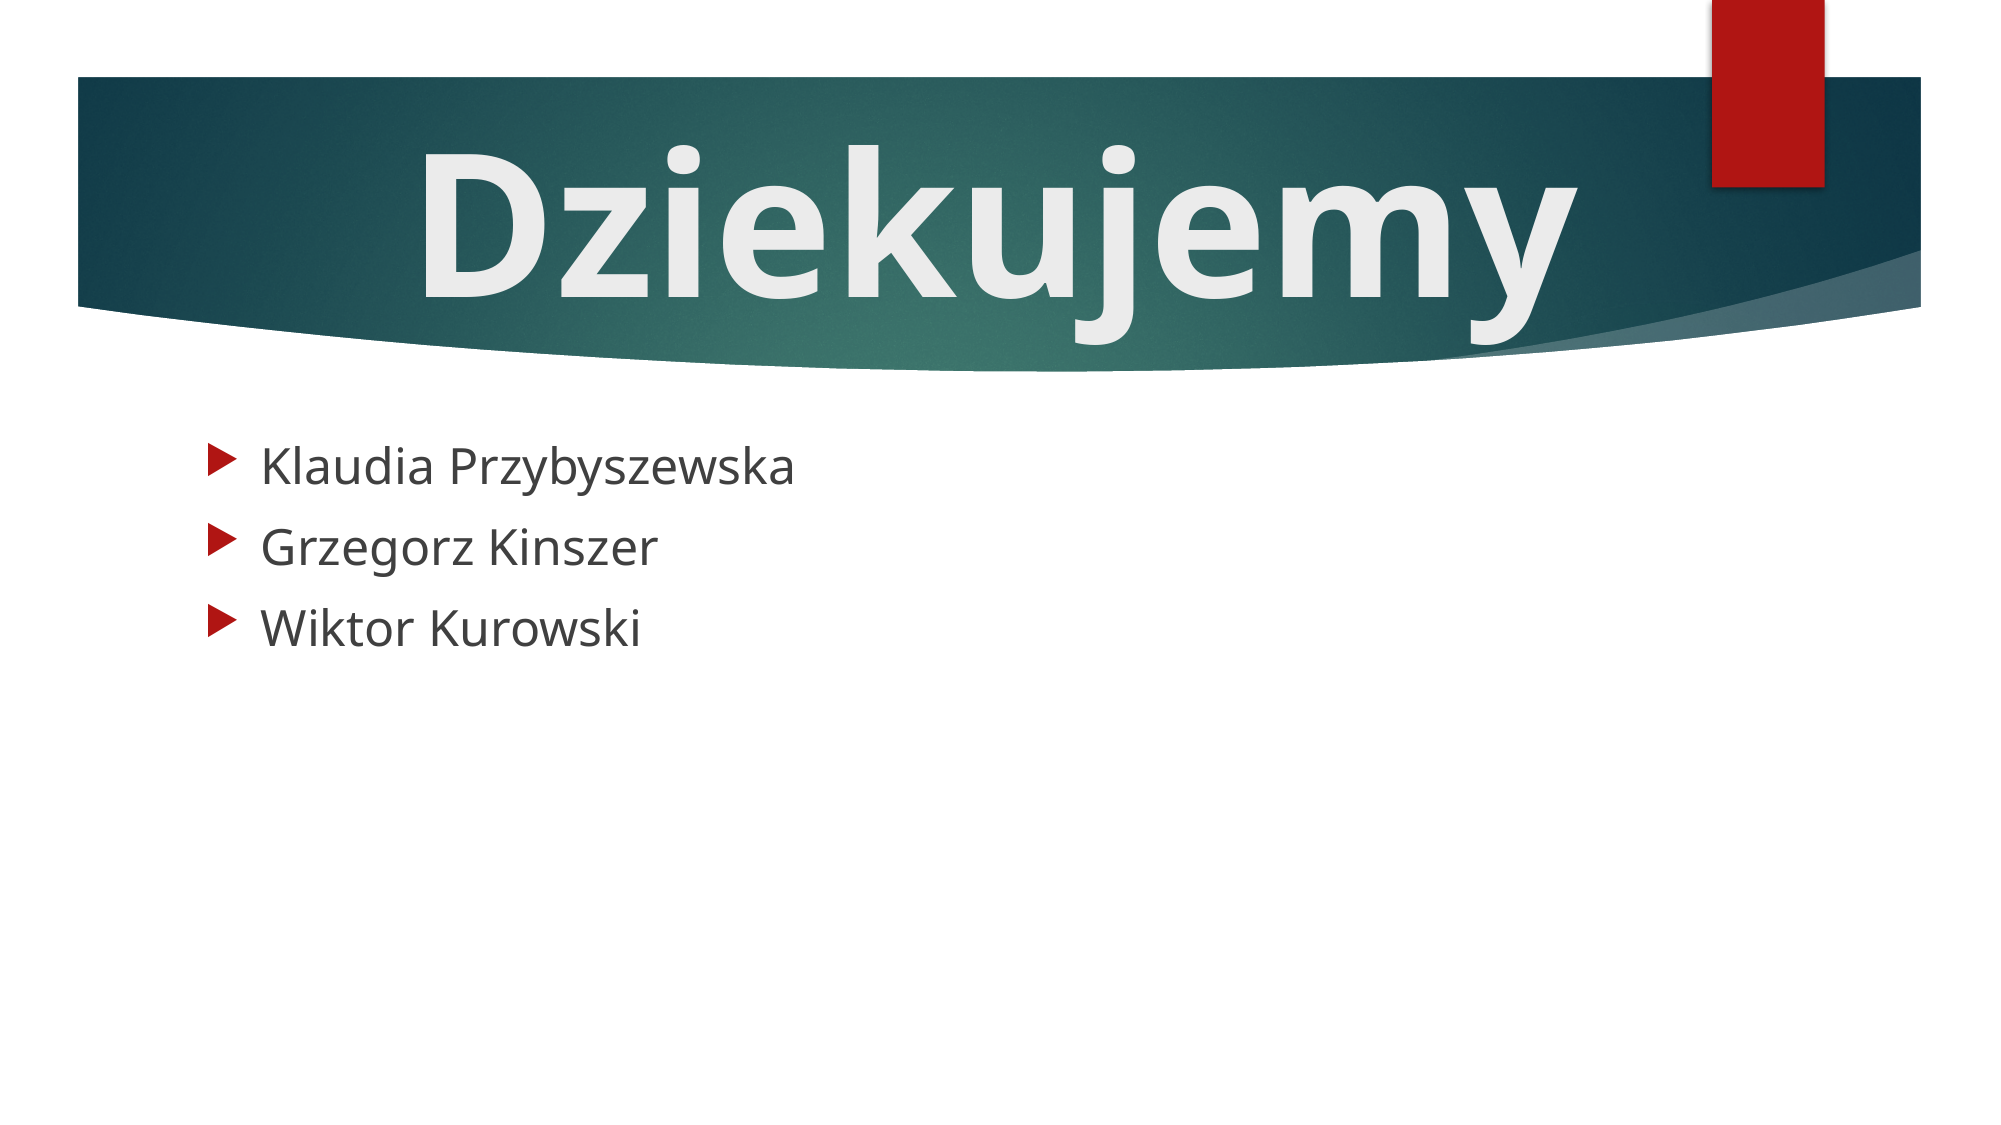

# Dziekujemy
Klaudia Przybyszewska
Grzegorz Kinszer
Wiktor Kurowski